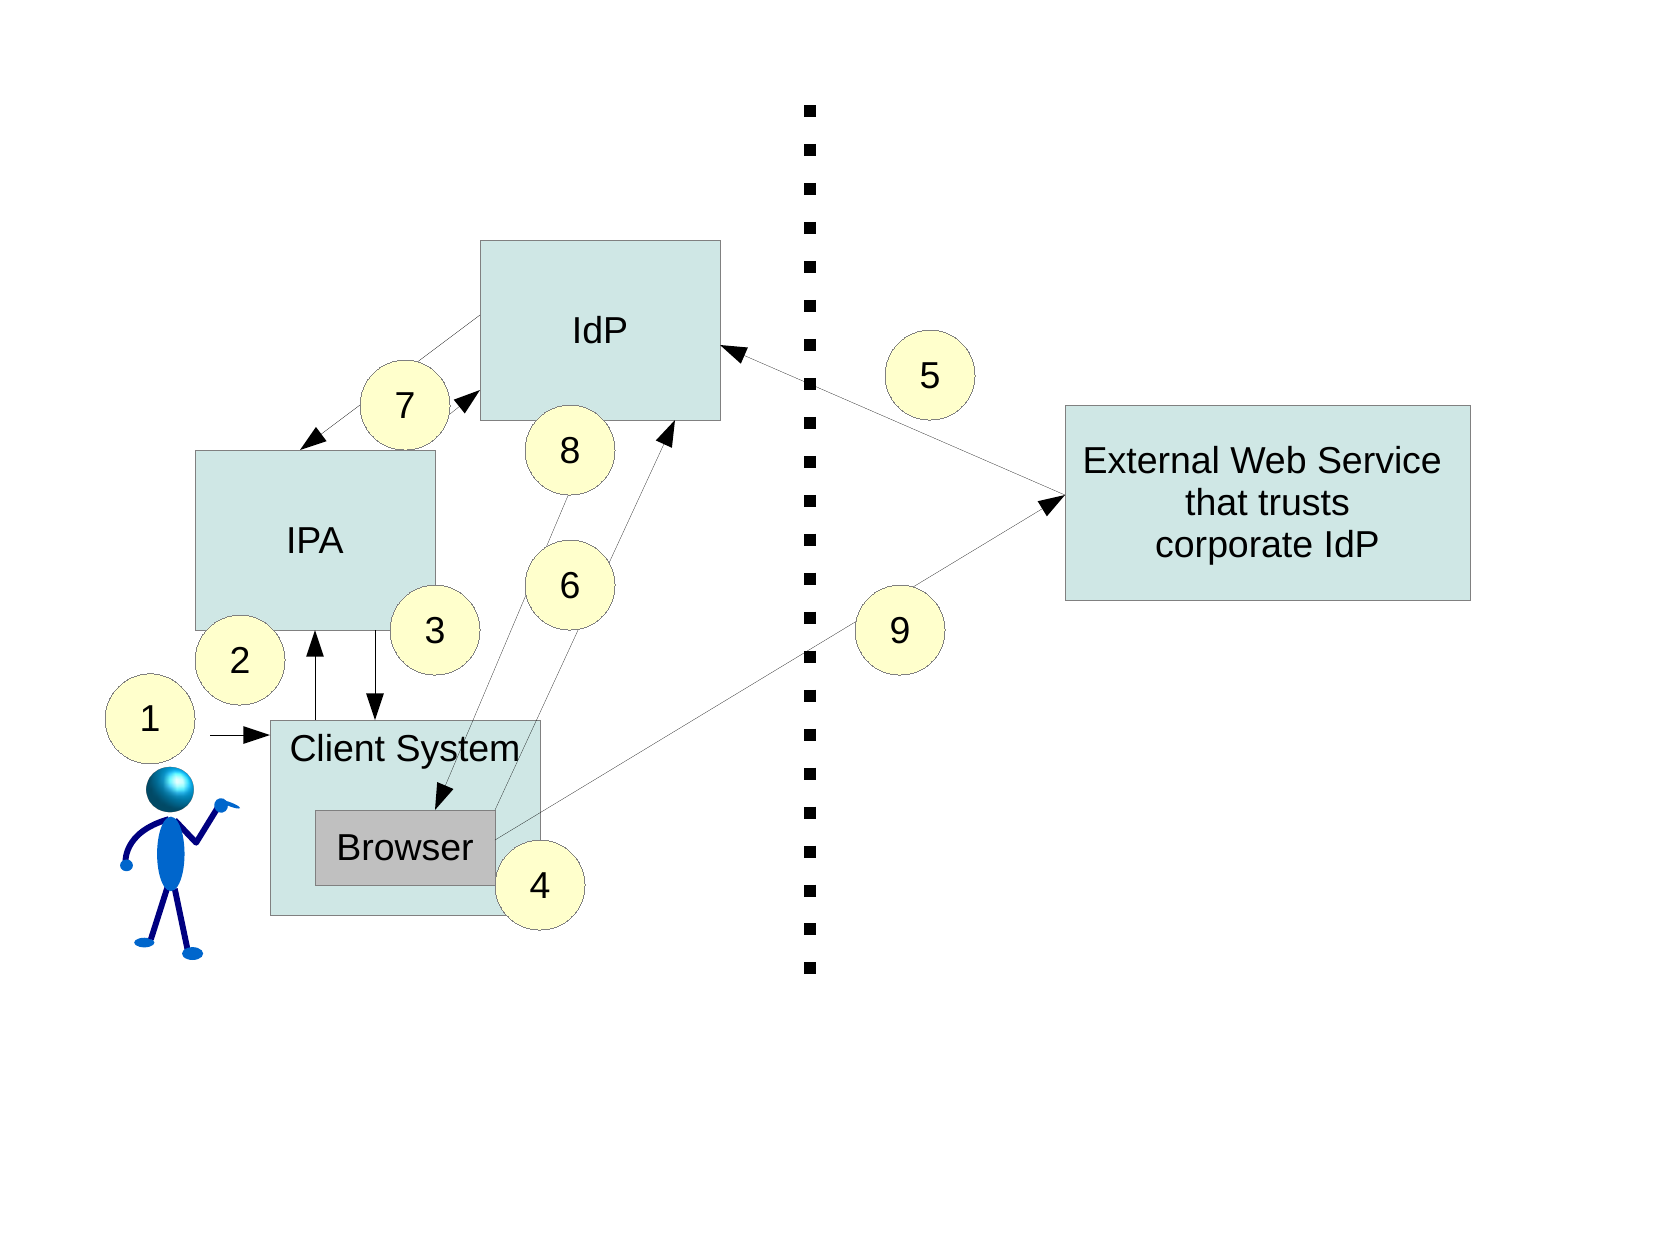

IdP
5
7
8
External Web Service
that trusts
corporate IdP
IPA
6
3
9
2
1
Client System
Browser
4